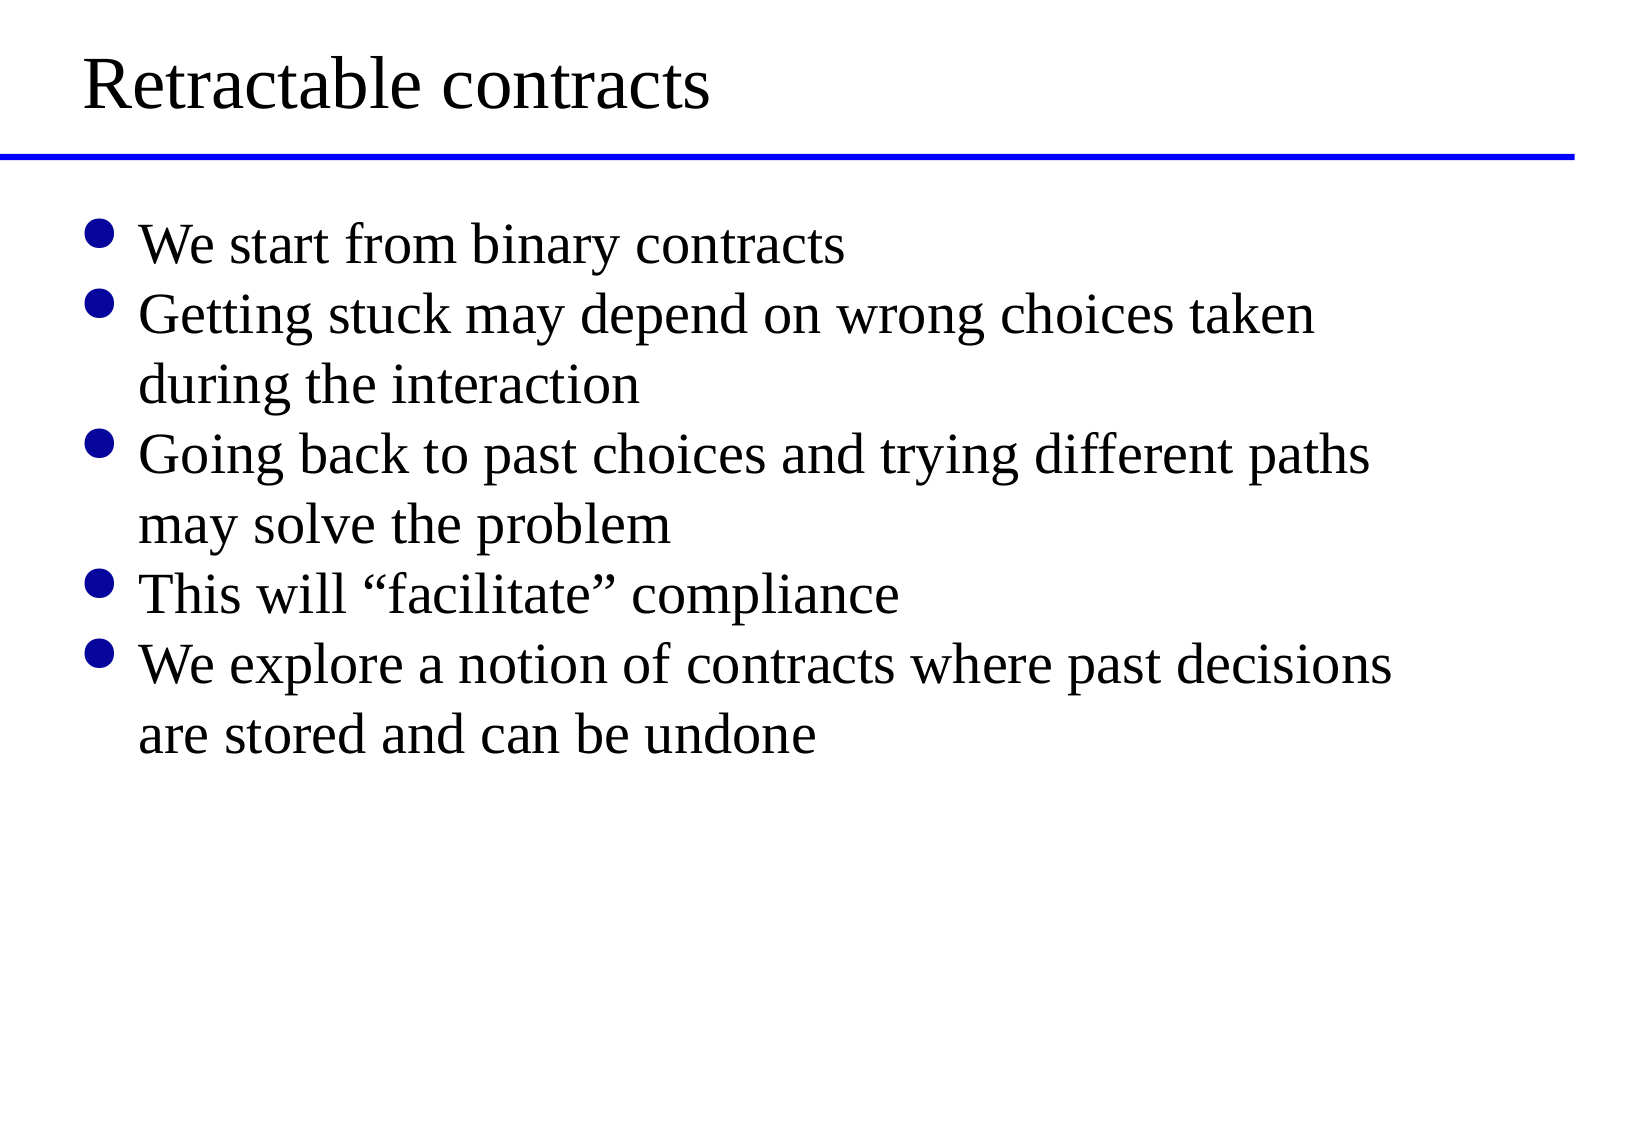

Retractable contracts
We start from binary contracts
Getting stuck may depend on wrong choices taken during the interaction
Going back to past choices and trying different paths may solve the problem
This will “facilitate” compliance
We explore a notion of contracts where past decisions are stored and can be undone